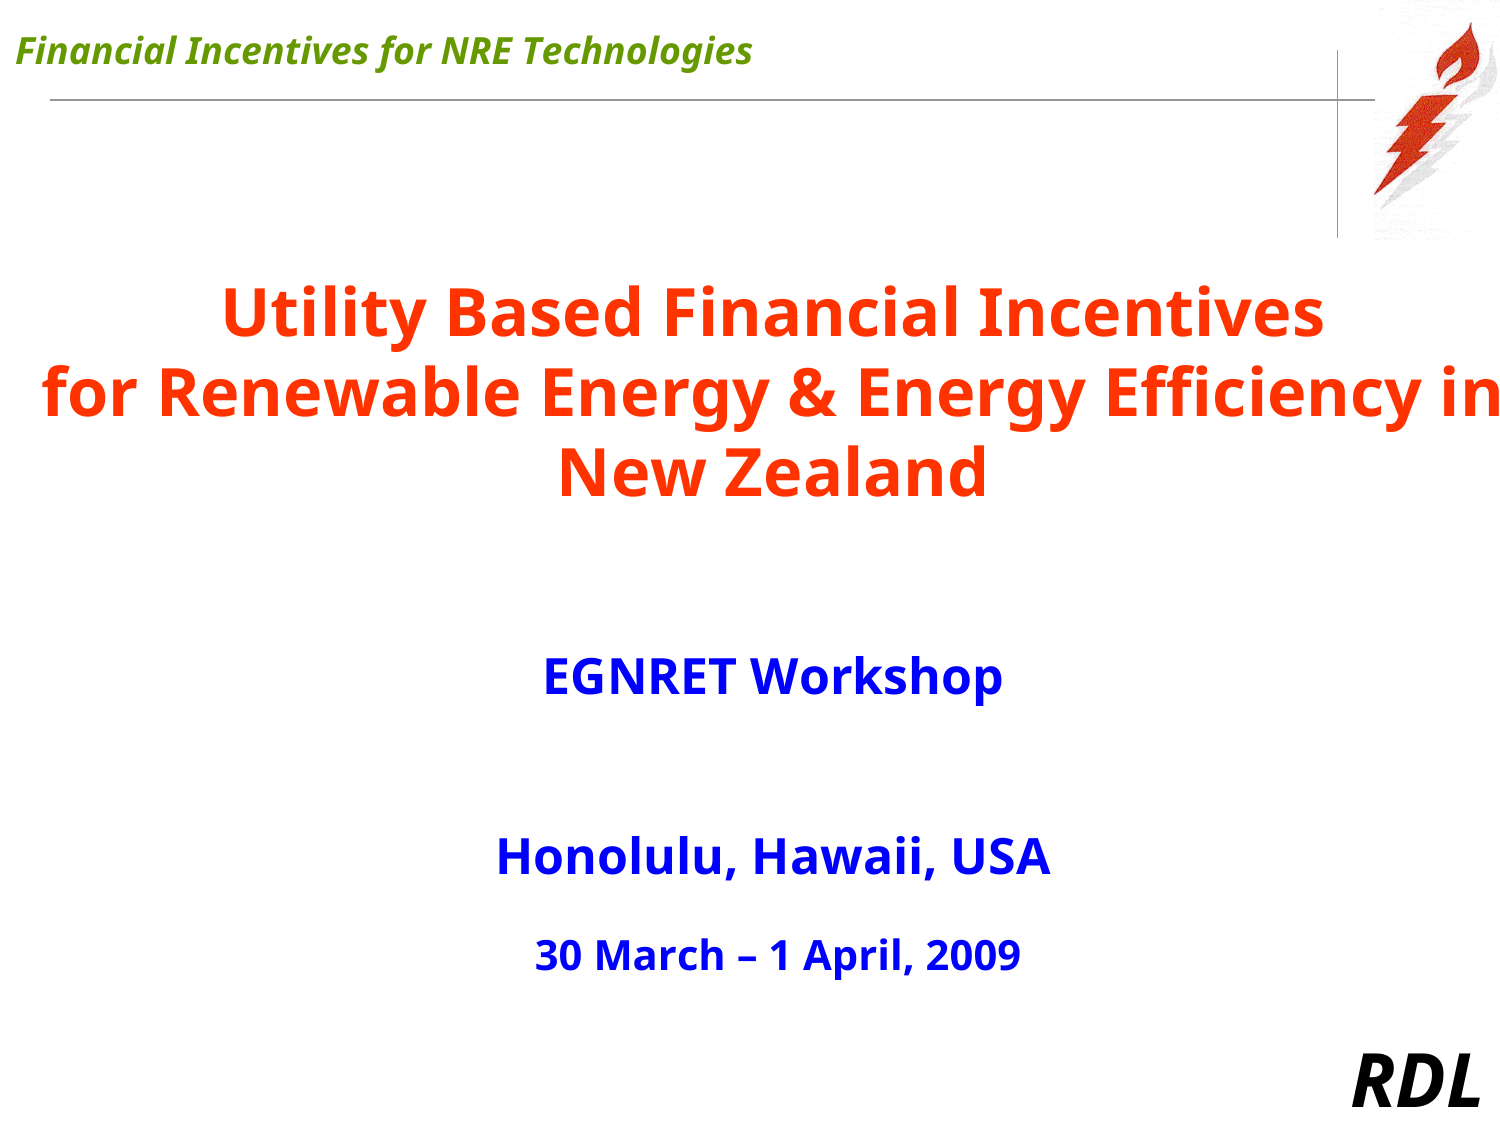

# Financial Incentives for NRE Technologies
Utility Based Financial Incentives
for Renewable Energy & Energy Efficiency in New Zealand
EGNRET Workshop
Honolulu, Hawaii, USA
 30 March – 1 April, 2009
RDL